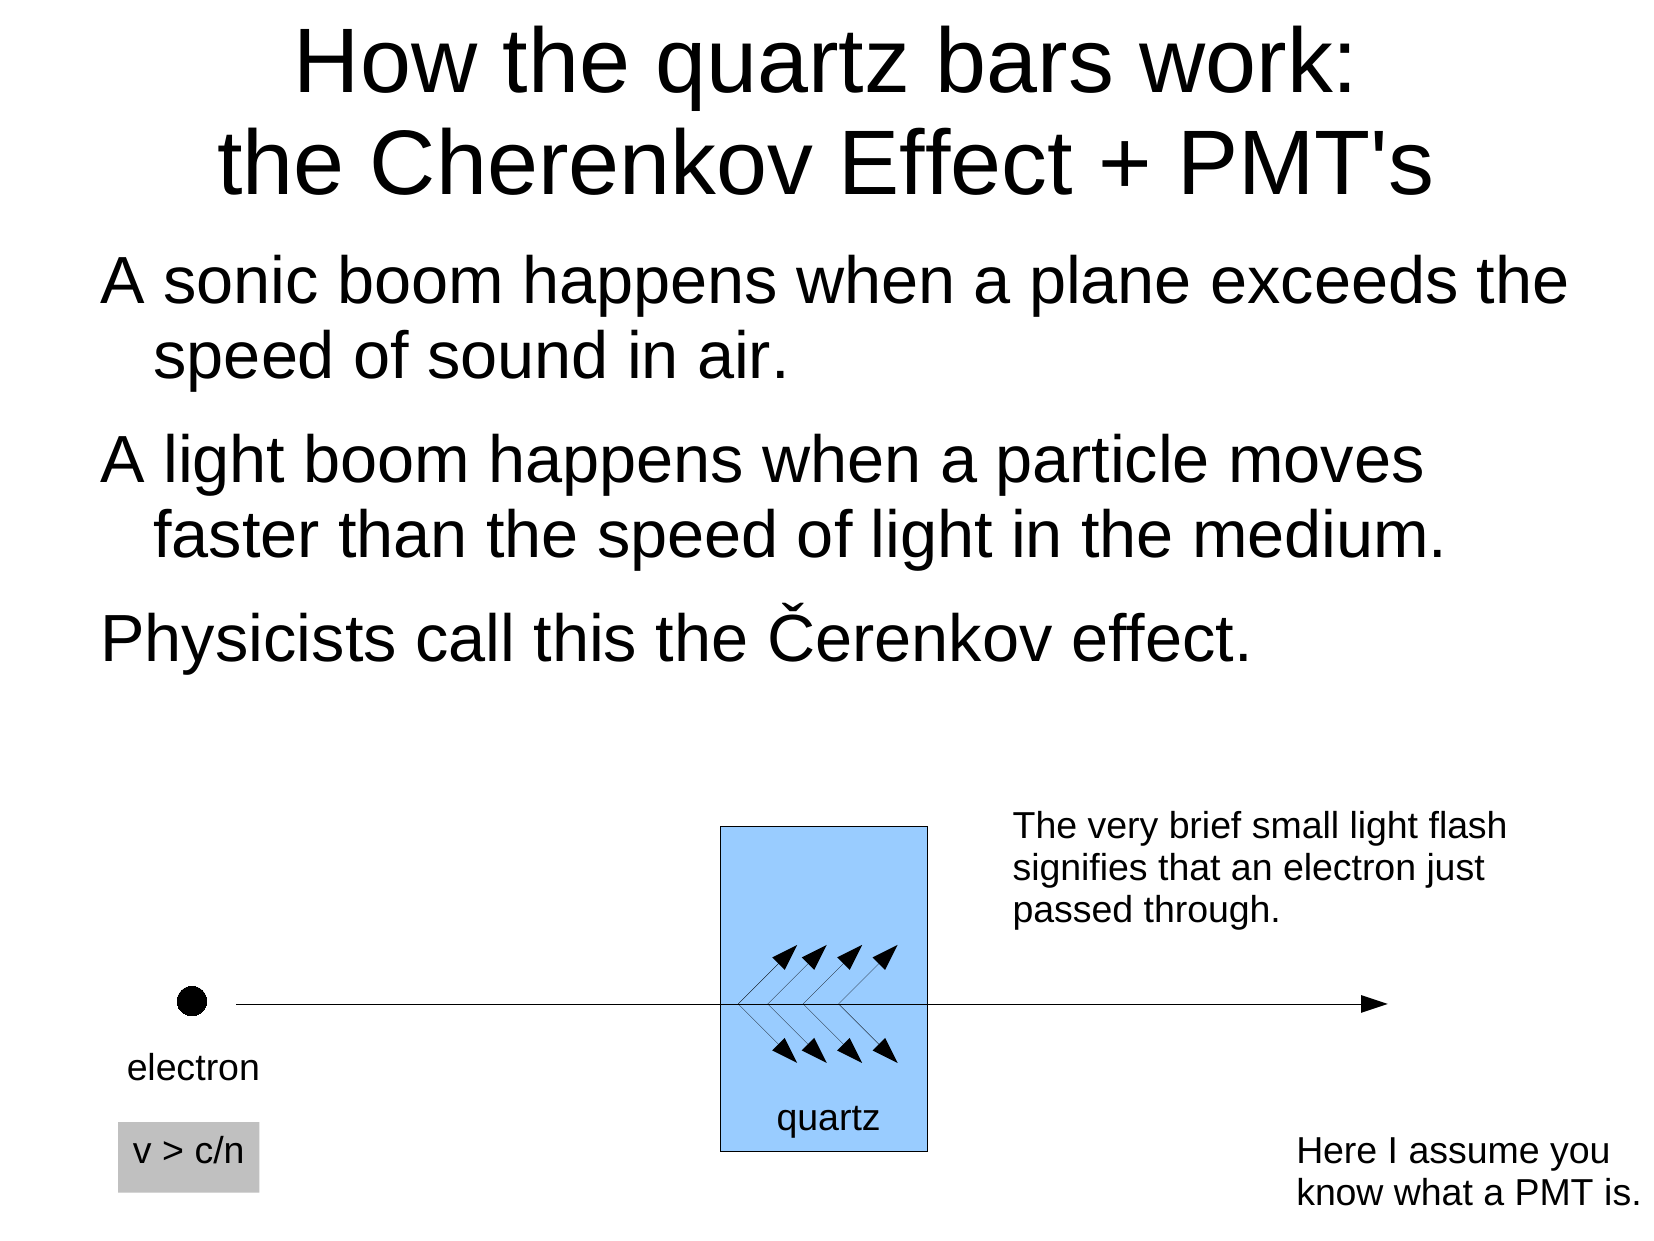

# How the quartz bars work: the Cherenkov Effect + PMT's
A sonic boom happens when a plane exceeds the speed of sound in air.
A light boom happens when a particle moves faster than the speed of light in the medium.
Physicists call this the Čerenkov effect.
The very brief small light flash
signifies that an electron just
passed through.
electron
quartz
v > c/n
Here I assume you
know what a PMT is.